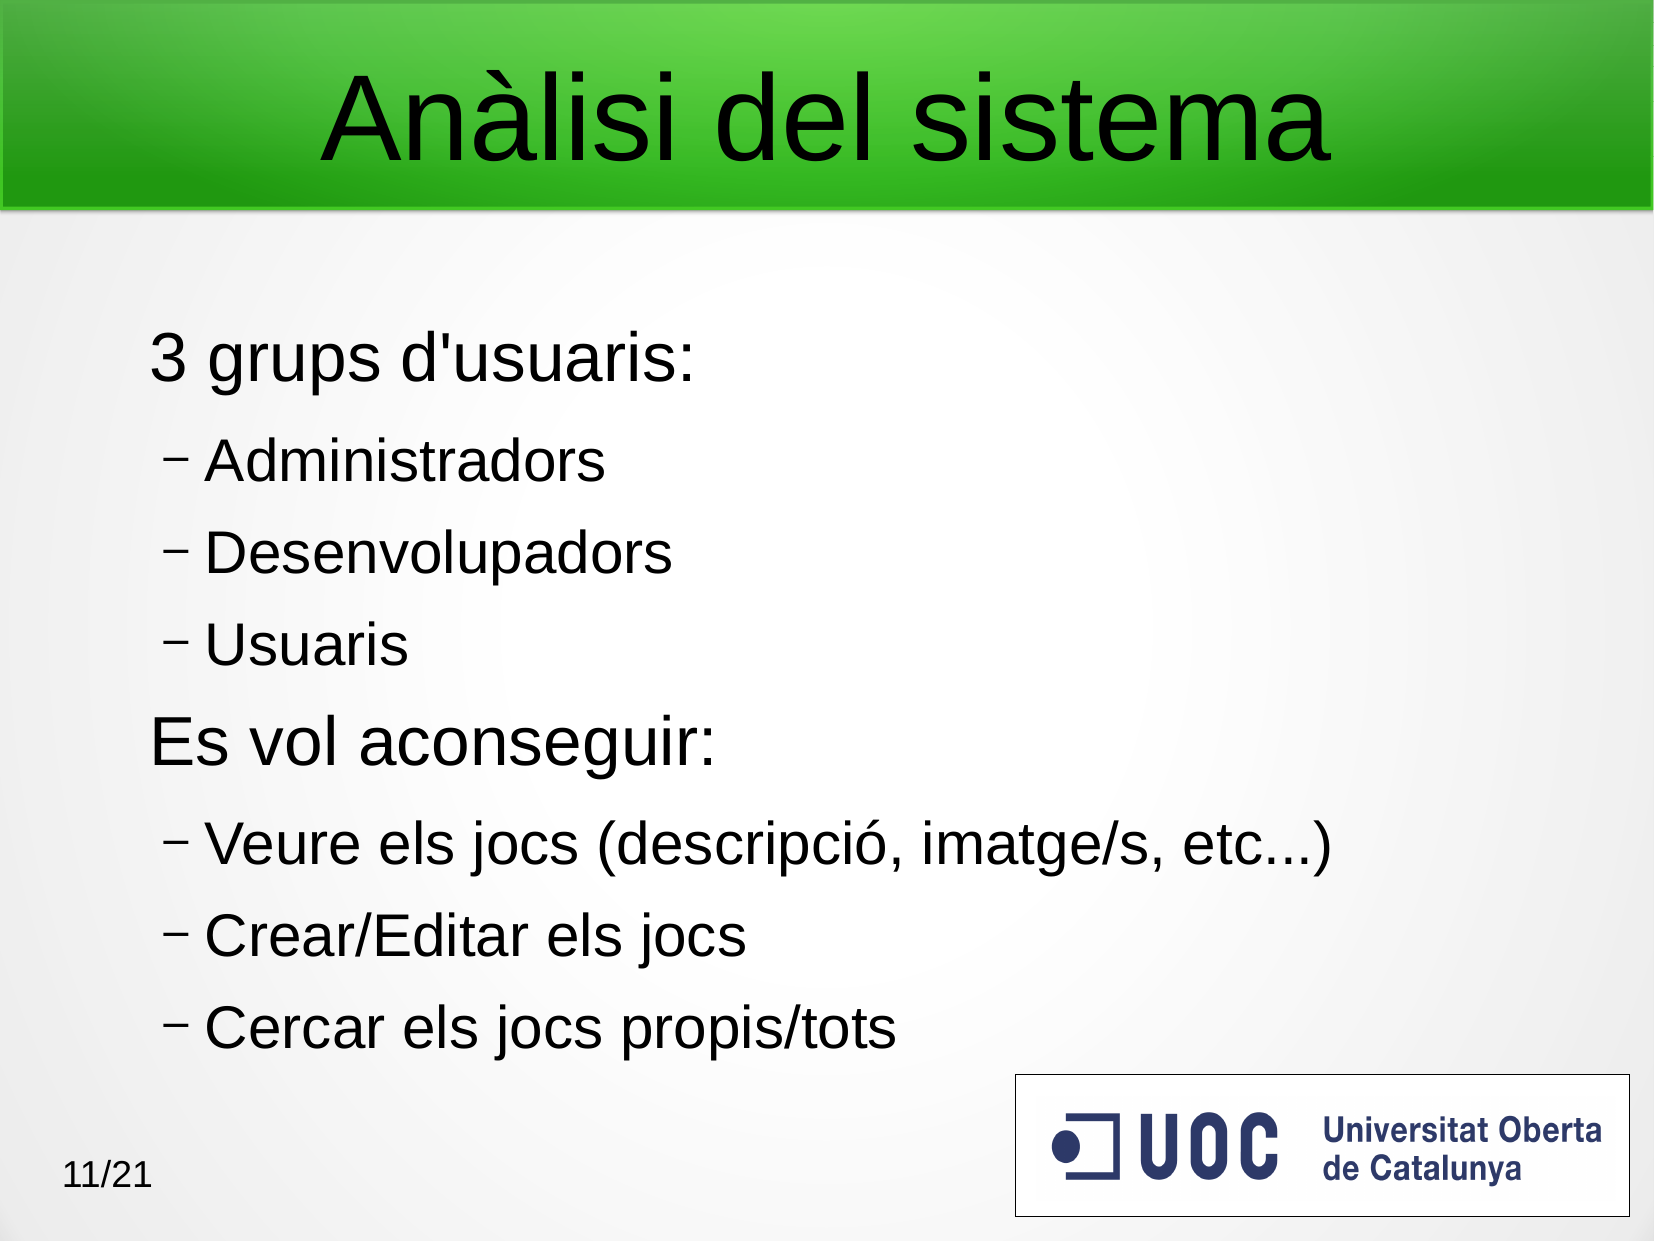

# Anàlisi del sistema
3 grups d'usuaris:
Administradors
Desenvolupadors
Usuaris
Es vol aconseguir:
Veure els jocs (descripció, imatge/s, etc...)
Crear/Editar els jocs
Cercar els jocs propis/tots